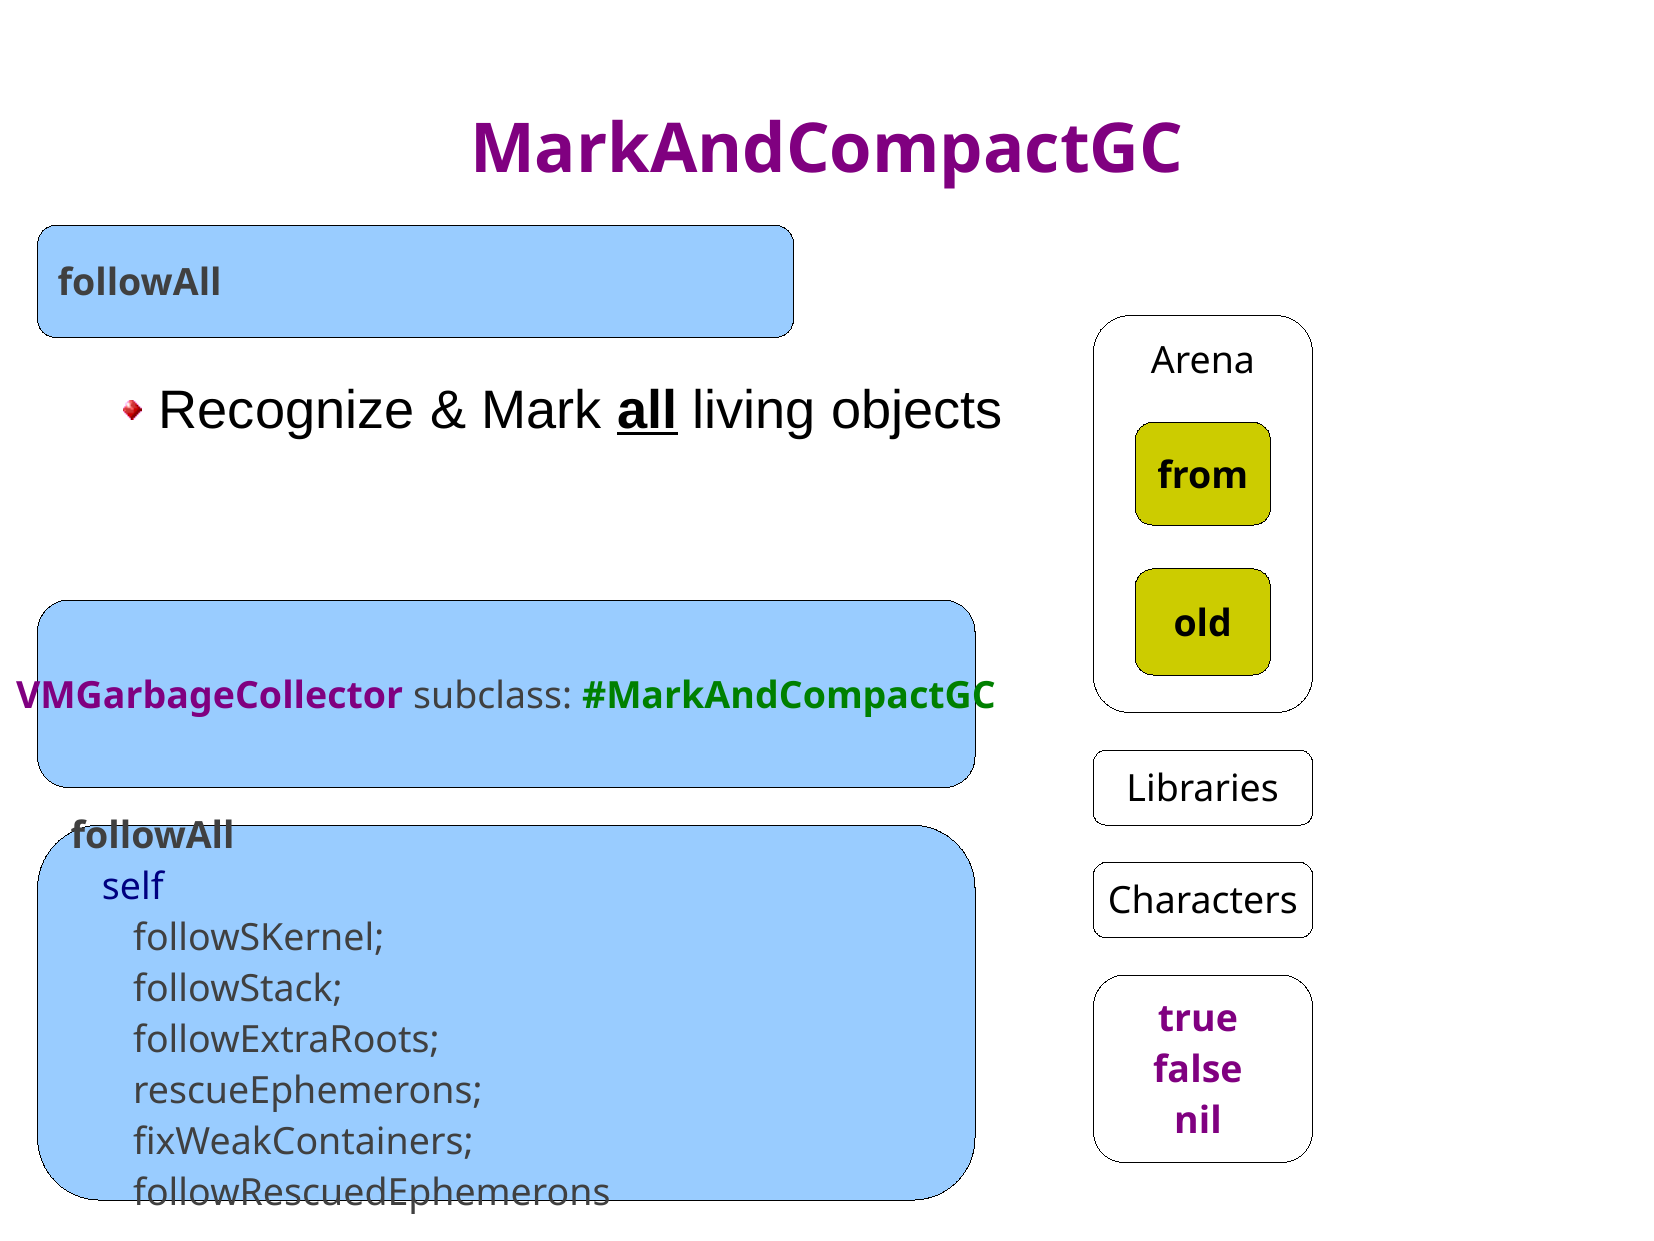

MarkAndCompactGC
followAll
Arena
from
old
Recognize & Mark all living objects
VMGarbageCollector subclass: #MarkAndCompactGC
Libraries
followAll
	self
		followSKernel;
		followStack;
		followExtraRoots;
		rescueEphemerons;
		fixWeakContainers;
		followRescuedEphemerons
Characters
true
false
nil